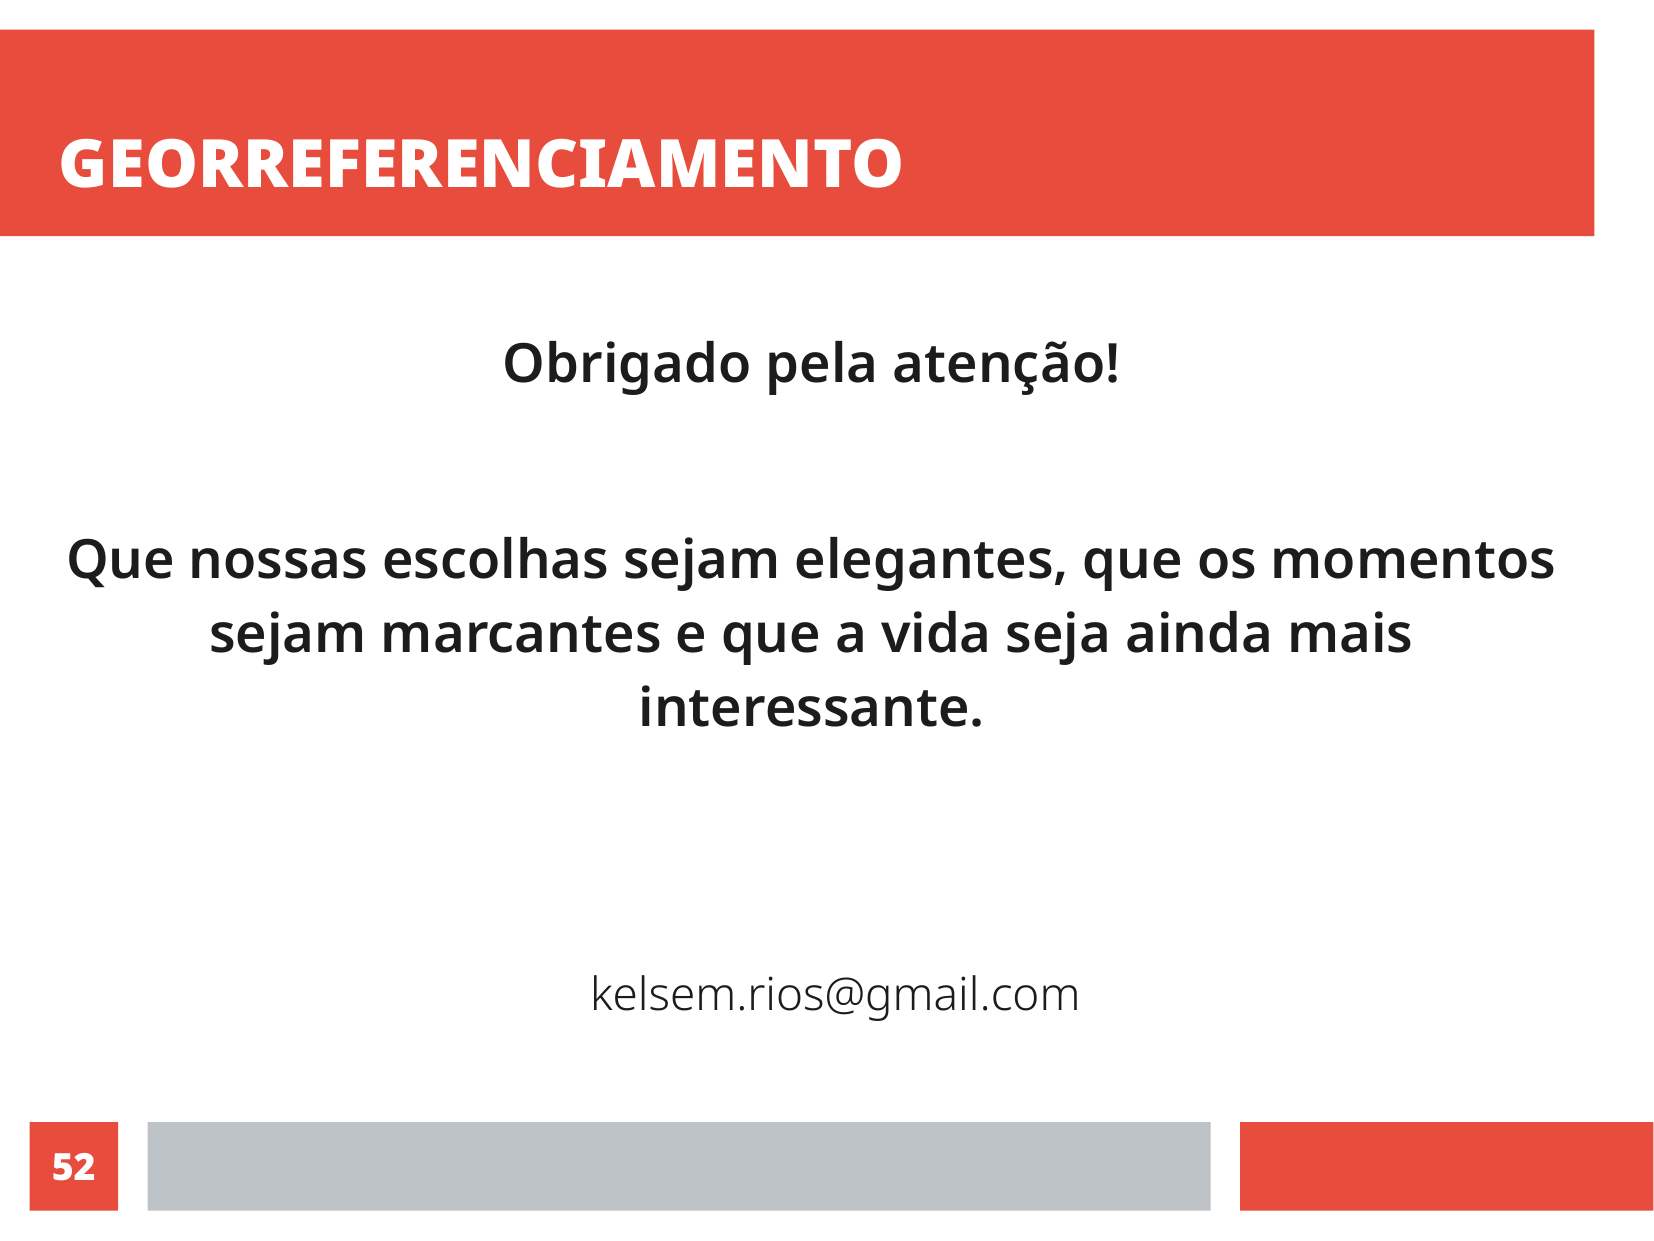

# GEORREFERENCIAMENTO
Obrigado pela atenção!
Que nossas escolhas sejam elegantes, que os momentos sejam marcantes e que a vida seja ainda mais interessante.
kelsem.rios@gmail.com
52